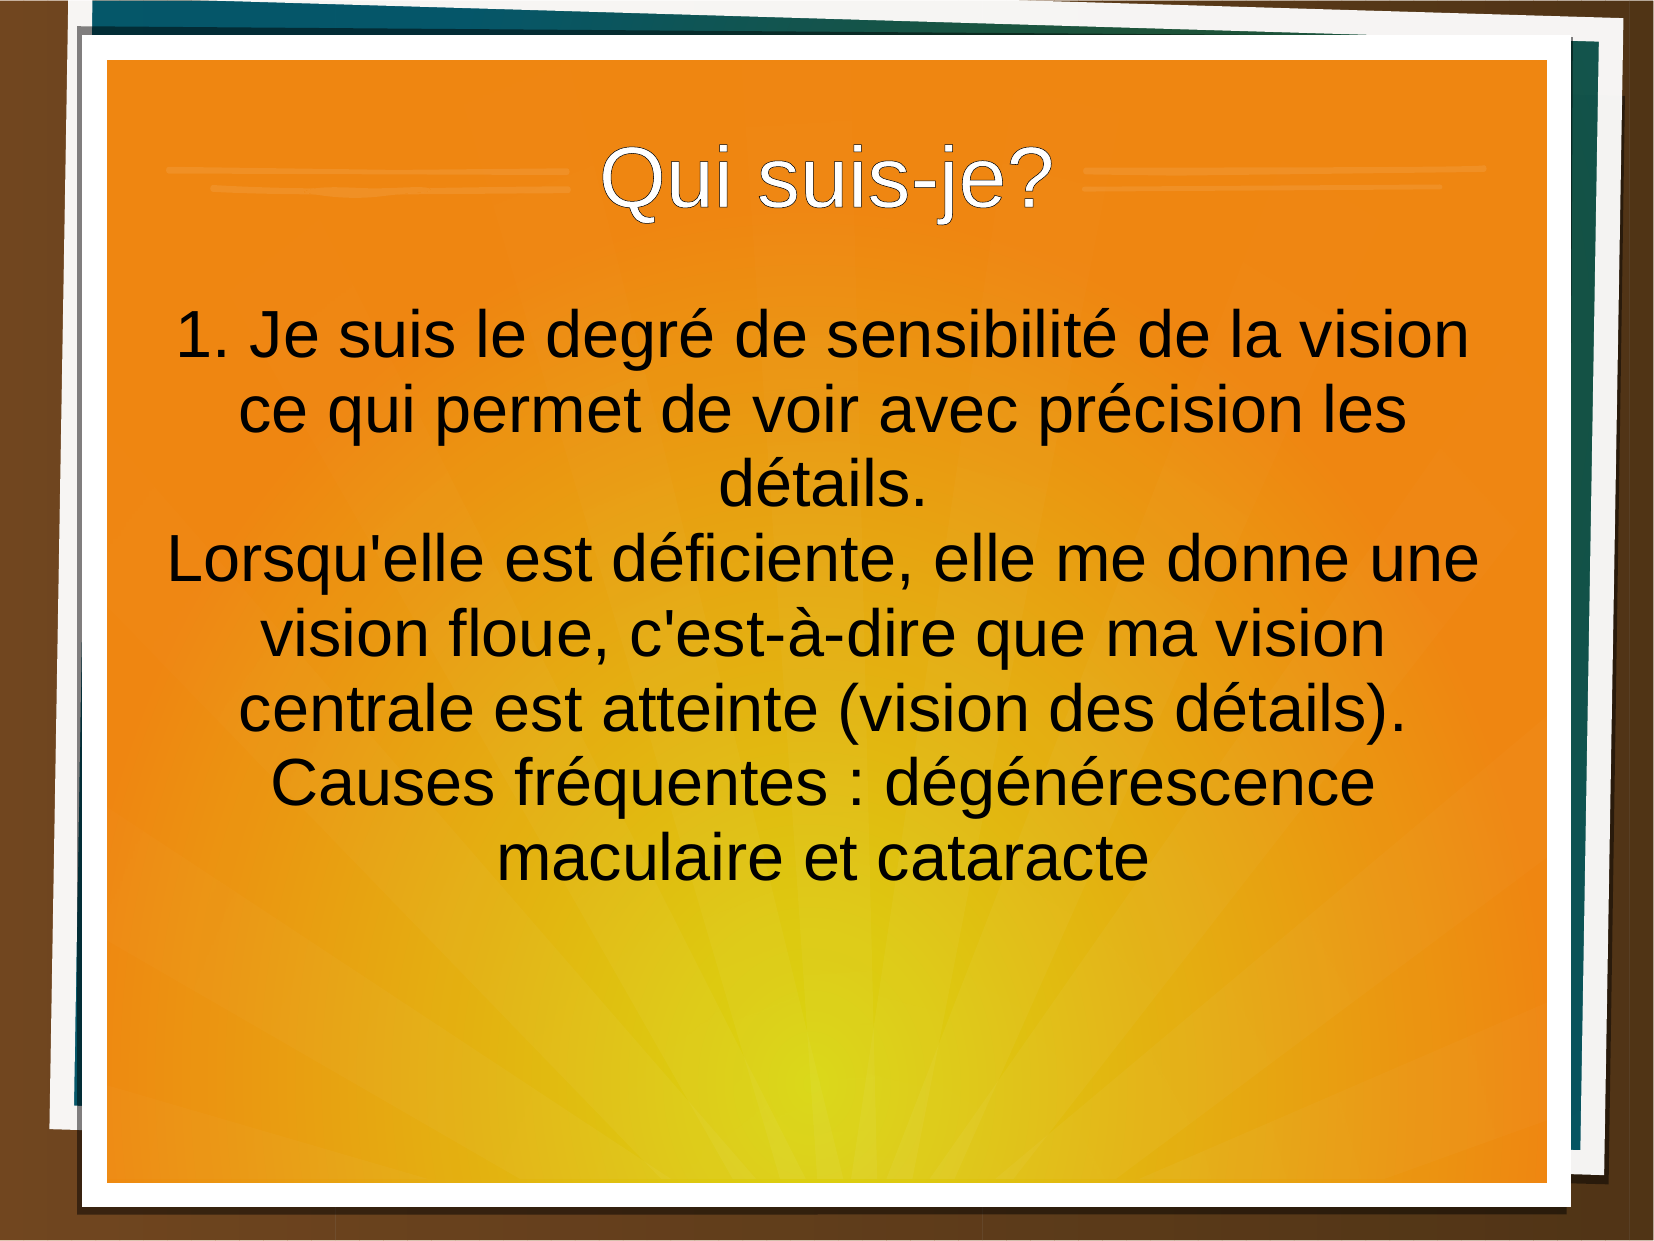

# Qui suis-je?
1. Je suis le degré de sensibilité de la vision ce qui permet de voir avec précision les détails.
Lorsqu'elle est déficiente, elle me donne une vision floue, c'est-à-dire que ma vision centrale est atteinte (vision des détails). Causes fréquentes : dégénérescence maculaire et cataracte